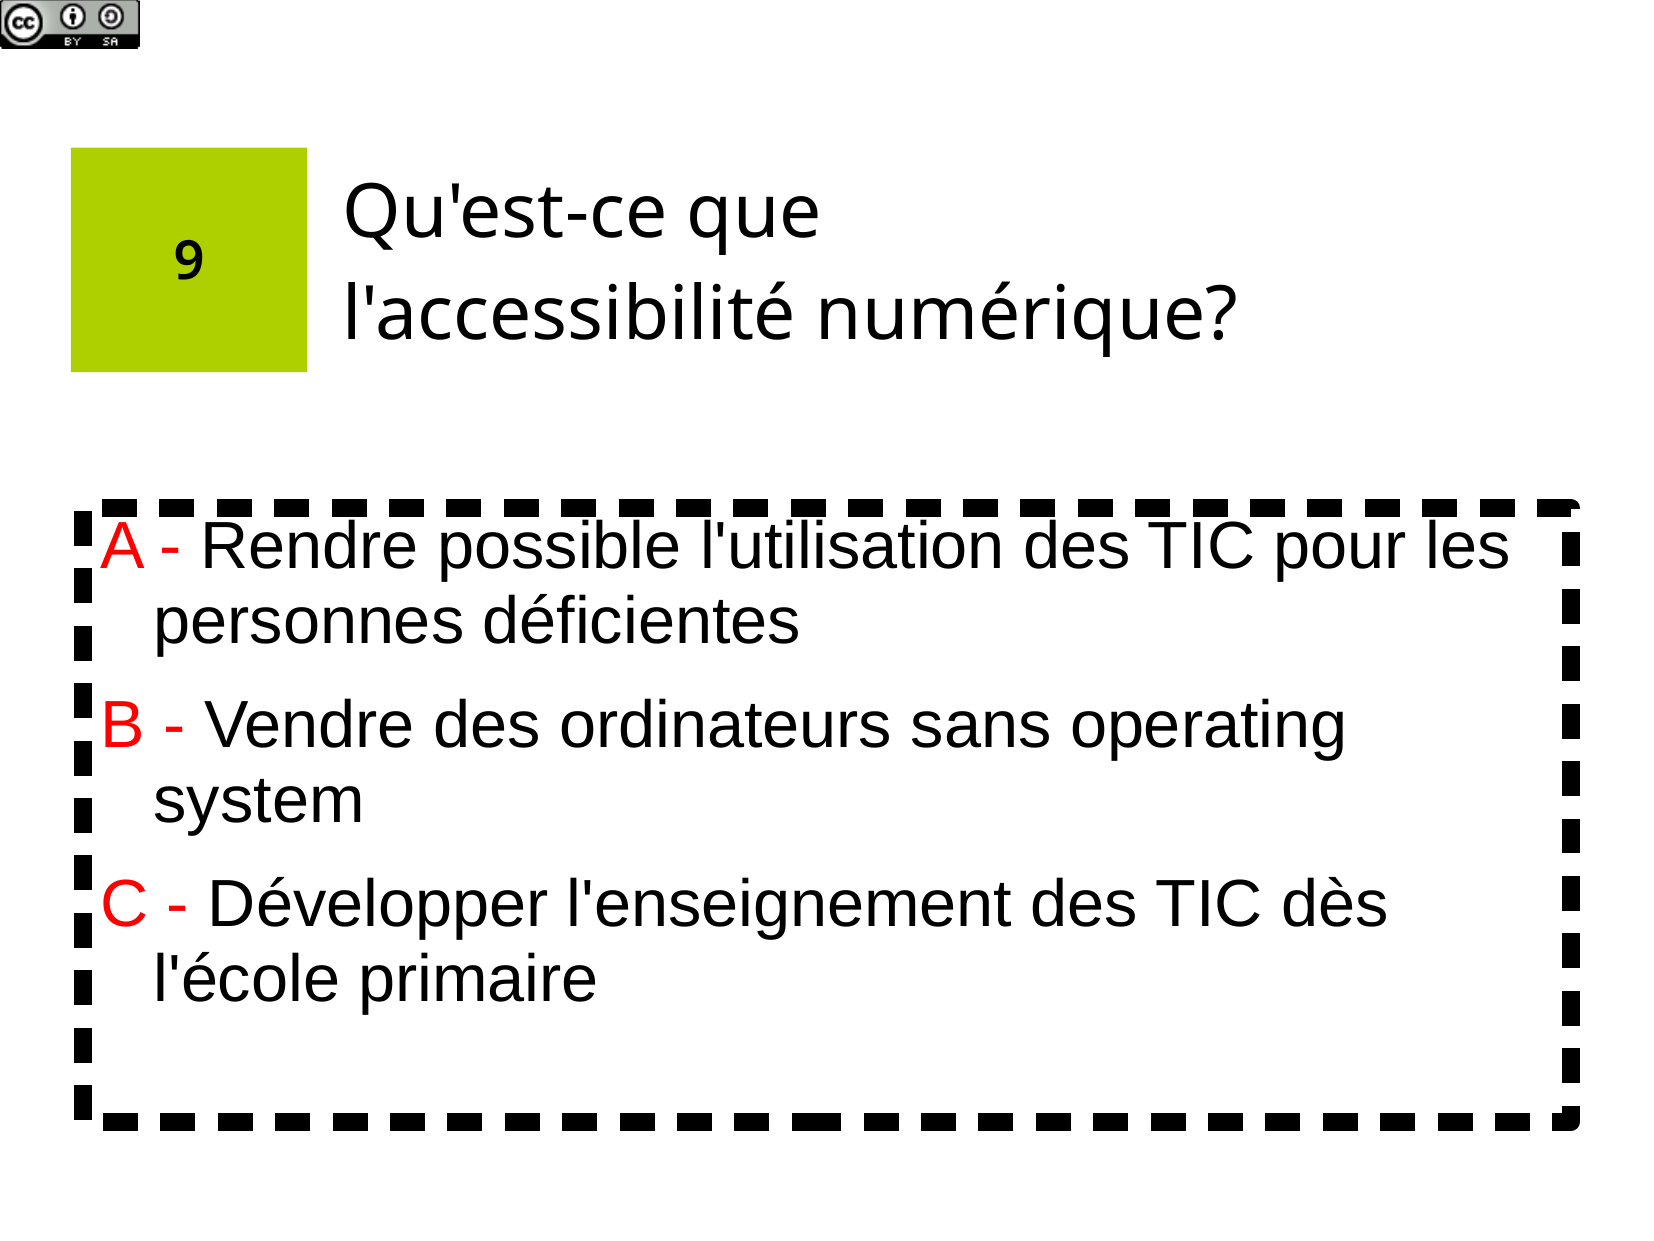

# Qu'est-ce que l'accessibilité numérique?
9
Rendre possible l'utilisation des TIC pour les personnes déficientes
Vendre des ordinateurs sans operating system
Développer l'enseignement des TIC dès l'école primaire